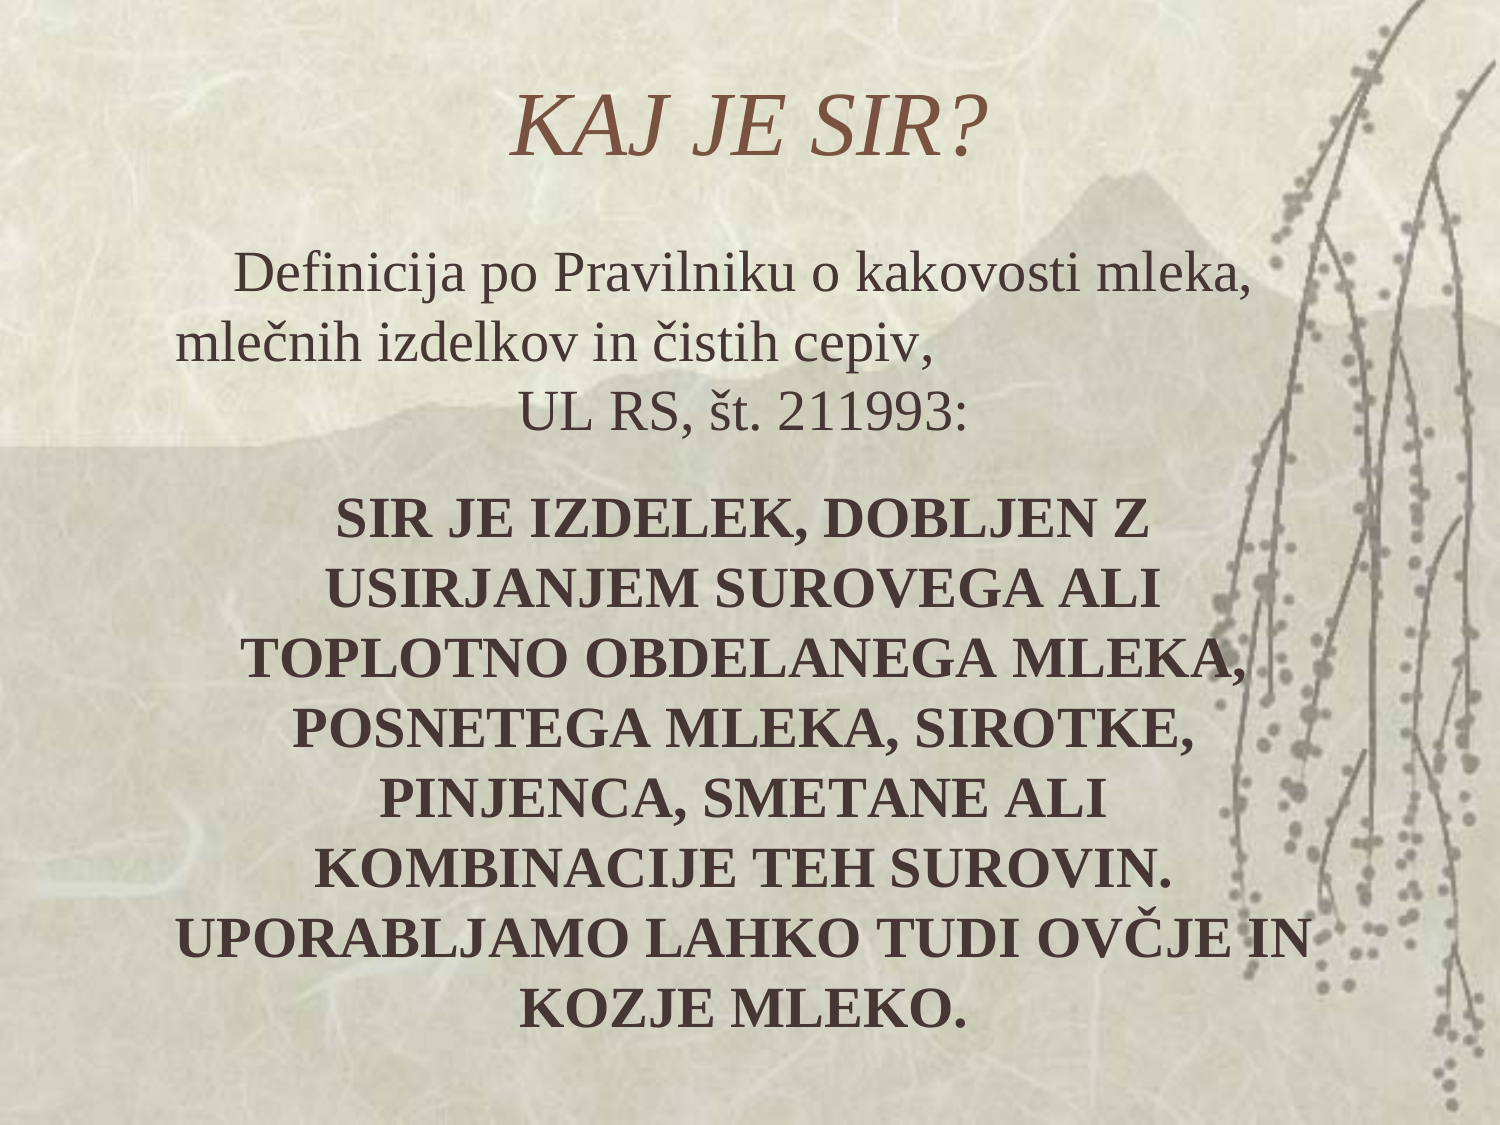

# KAJ JE SIR?
Definicija po Pravilniku o kakovosti mleka, mlečnih izdelkov in čistih cepiv, UL RS, št. 211993:
SIR JE IZDELEK, DOBLJEN Z USIRJANJEM SUROVEGA ALI TOPLOTNO OBDELANEGA MLEKA, POSNETEGA MLEKA, SIROTKE, PINJENCA, SMETANE ALI KOMBINACIJE TEH SUROVIN. UPORABLJAMO LAHKO TUDI OVČJE IN KOZJE MLEKO.